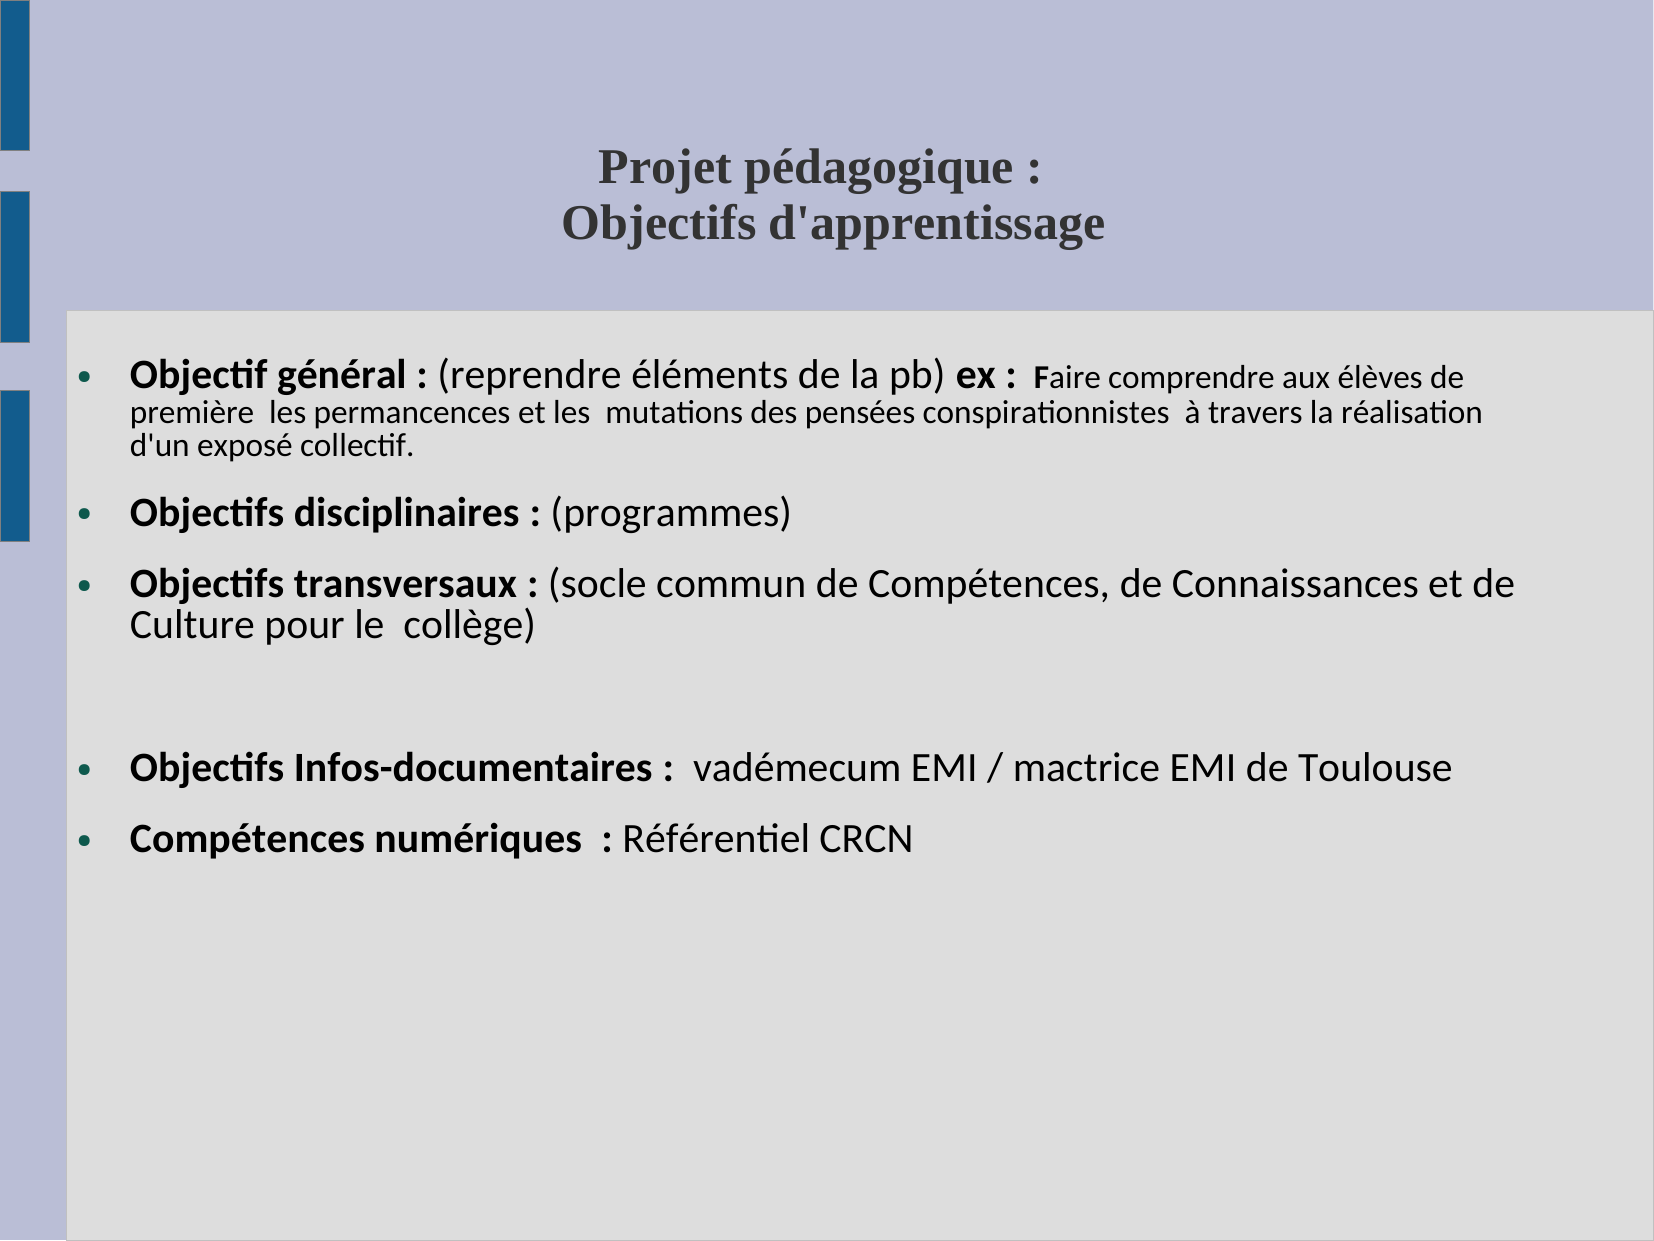

# Projet pédagogique : Objectifs d'apprentissage
Objectif général : (reprendre éléments de la pb) ex : Faire comprendre aux élèves de première les permancences et les mutations des pensées conspirationnistes à travers la réalisation d'un exposé collectif.
Objectifs disciplinaires : (programmes)
Objectifs transversaux : (socle commun de Compétences, de Connaissances et de Culture pour le collège)
Objectifs Infos-documentaires : vadémecum EMI / mactrice EMI de Toulouse
Compétences numériques  : Référentiel CRCN